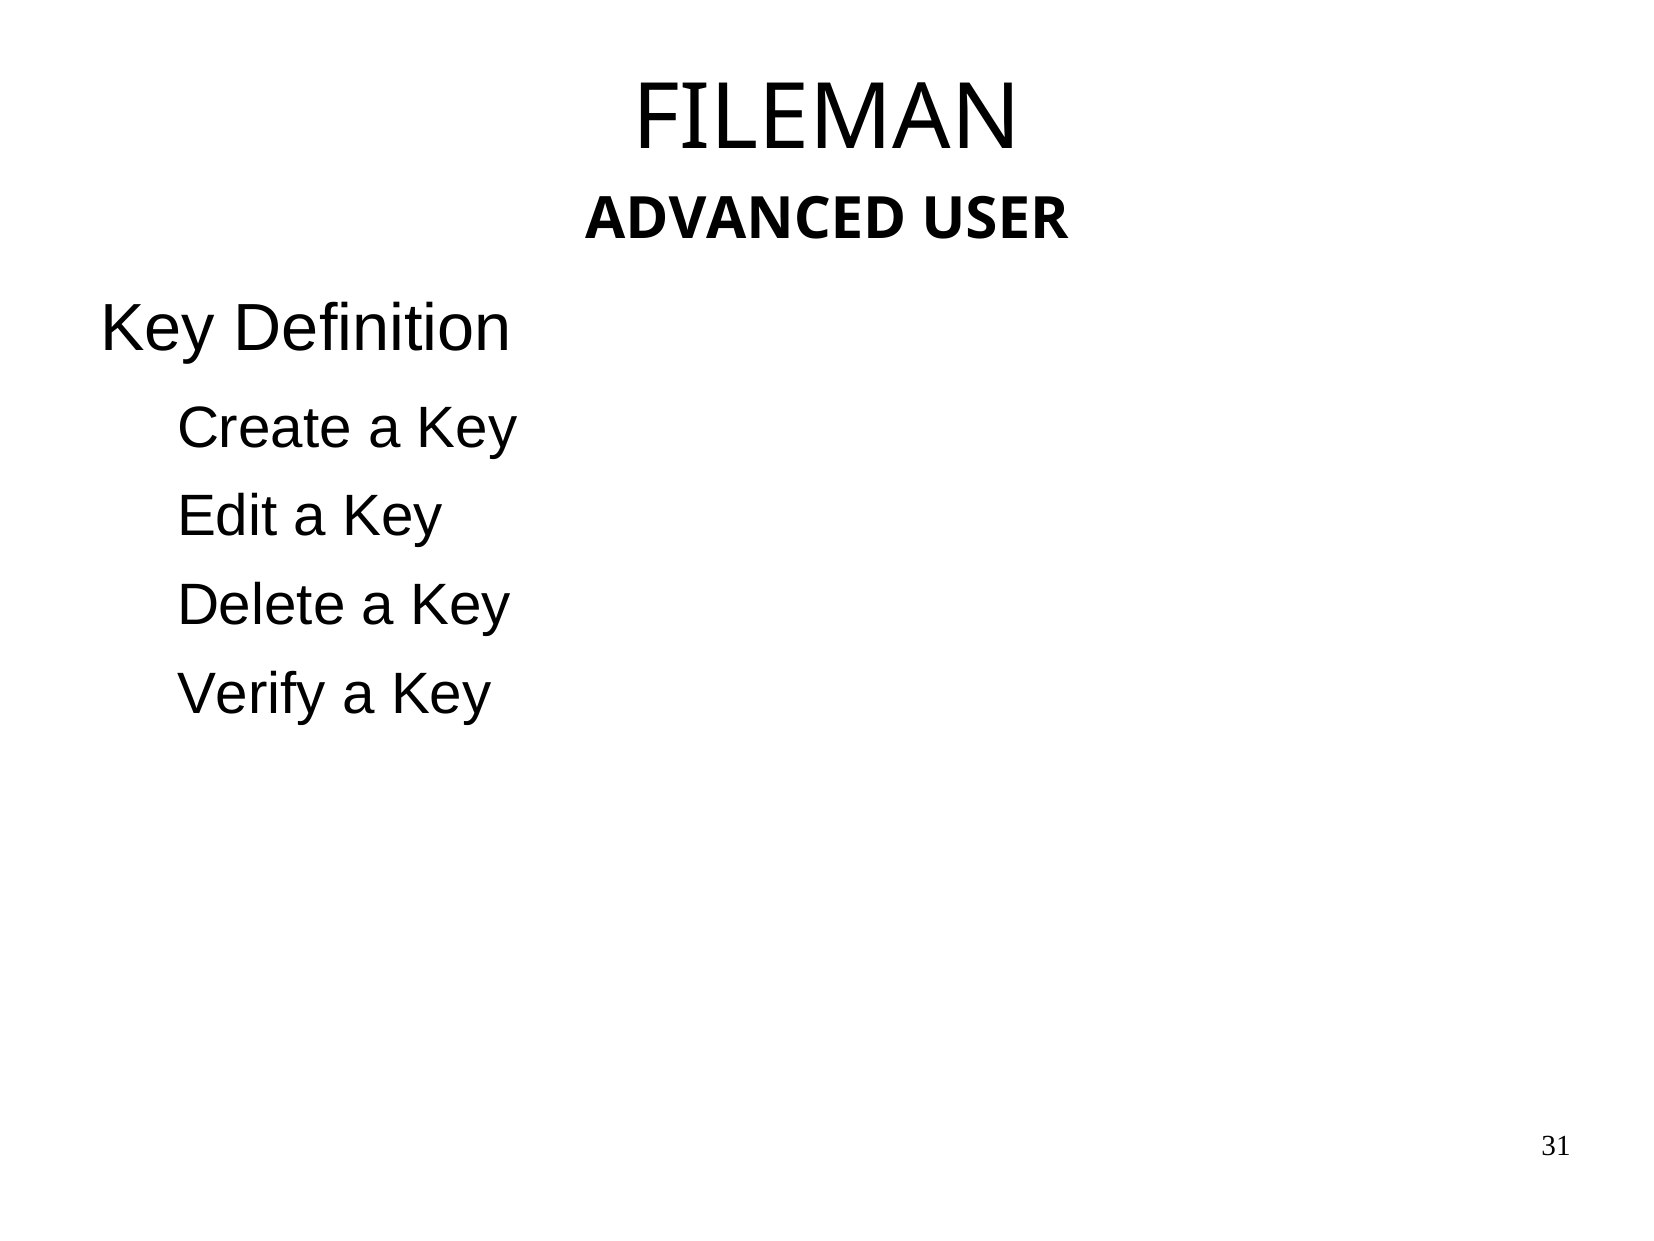

# FILEMAN ADVANCED USER
Key Definition
Create a Key
Edit a Key
Delete a Key
Verify a Key
31